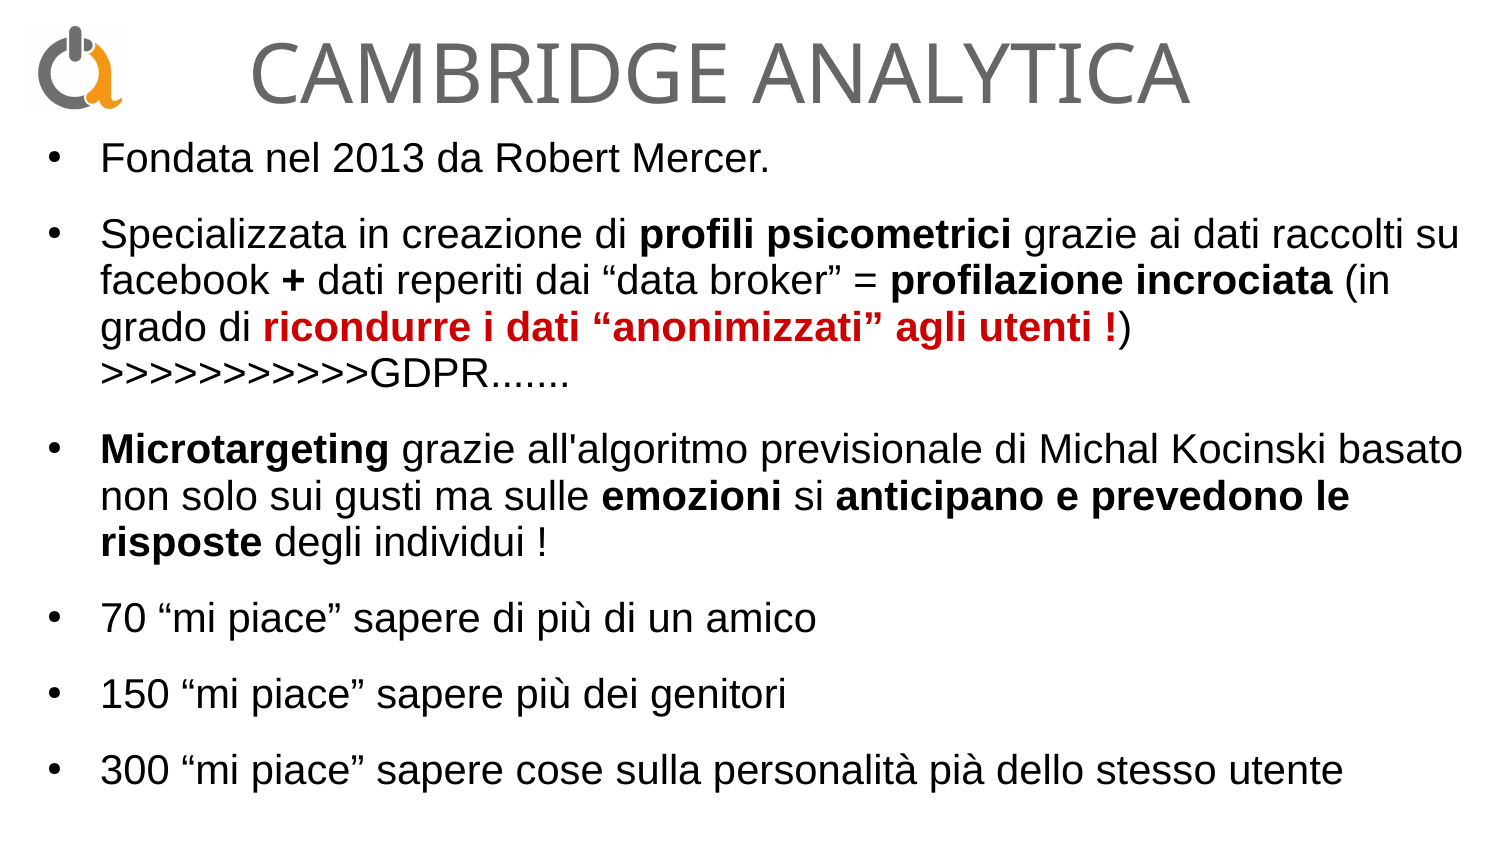

# CAMBRIDGE ANALYTICA
Fondata nel 2013 da Robert Mercer.
Specializzata in creazione di profili psicometrici grazie ai dati raccolti su facebook + dati reperiti dai “data broker” = profilazione incrociata (in grado di ricondurre i dati “anonimizzati” agli utenti !) >>>>>>>>>>>GDPR.......
Microtargeting grazie all'algoritmo previsionale di Michal Kocinski basato non solo sui gusti ma sulle emozioni si anticipano e prevedono le risposte degli individui !
70 “mi piace” sapere di più di un amico
150 “mi piace” sapere più dei genitori
300 “mi piace” sapere cose sulla personalità pià dello stesso utente